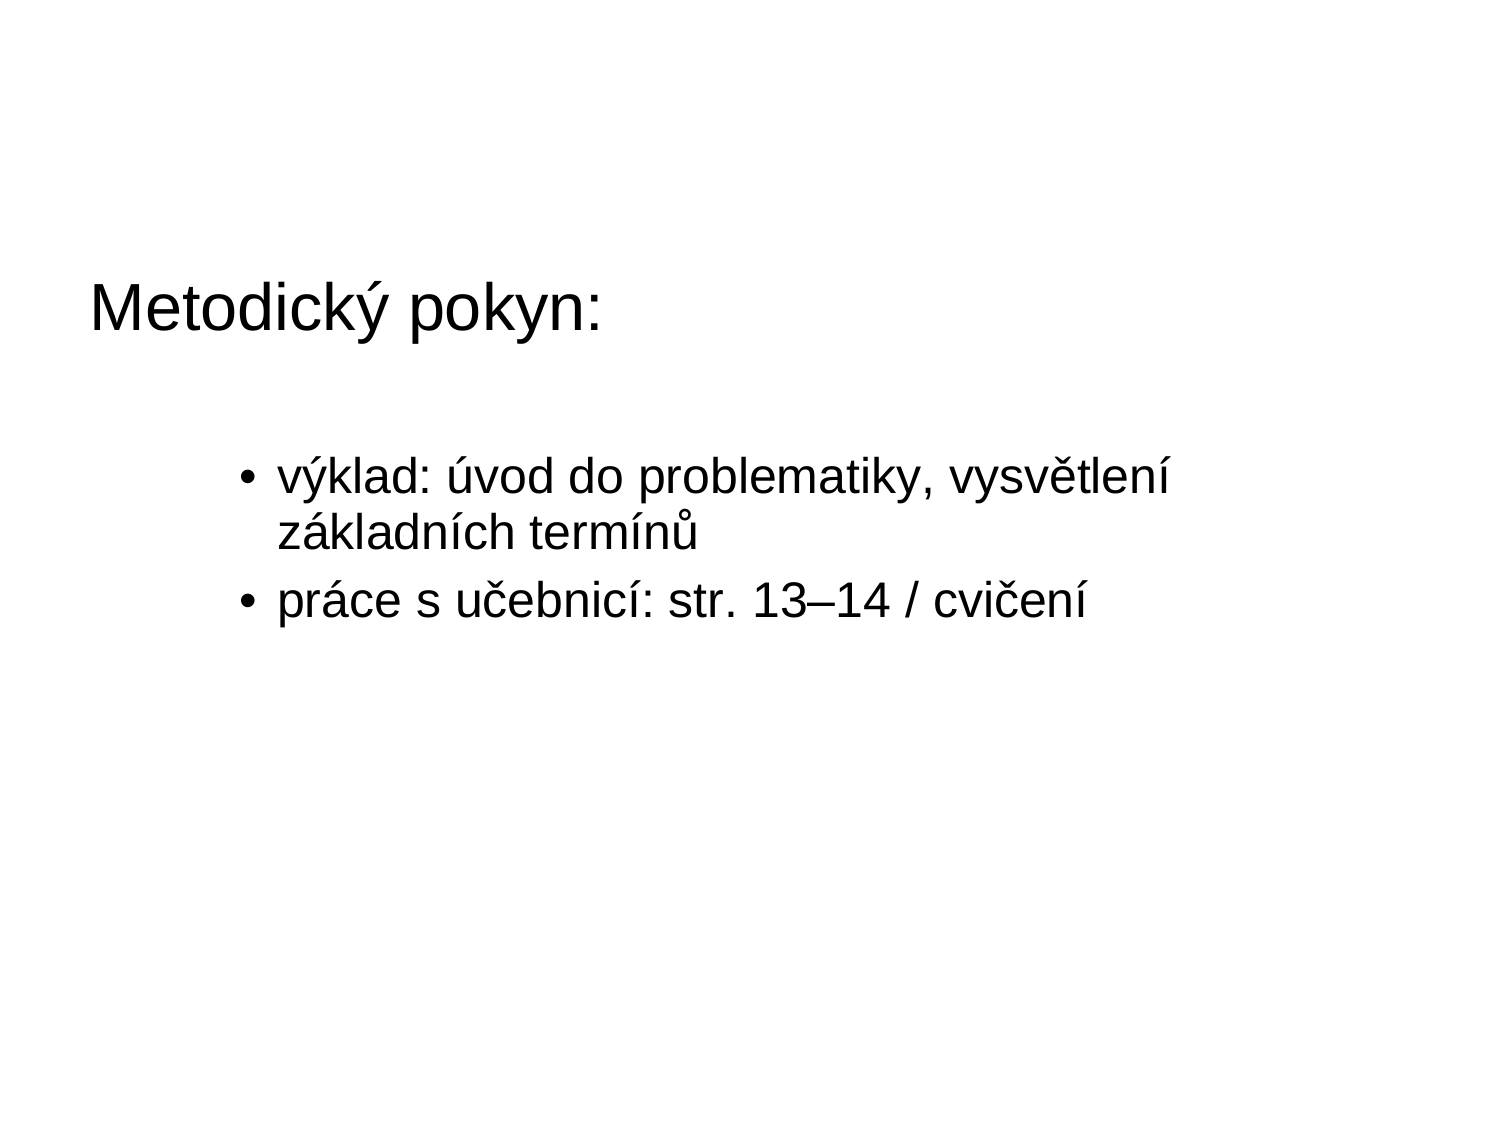

# Metodický pokyn:
výklad: úvod do problematiky, vysvětlení základních termínů
práce s učebnicí: str. 13–14 / cvičení